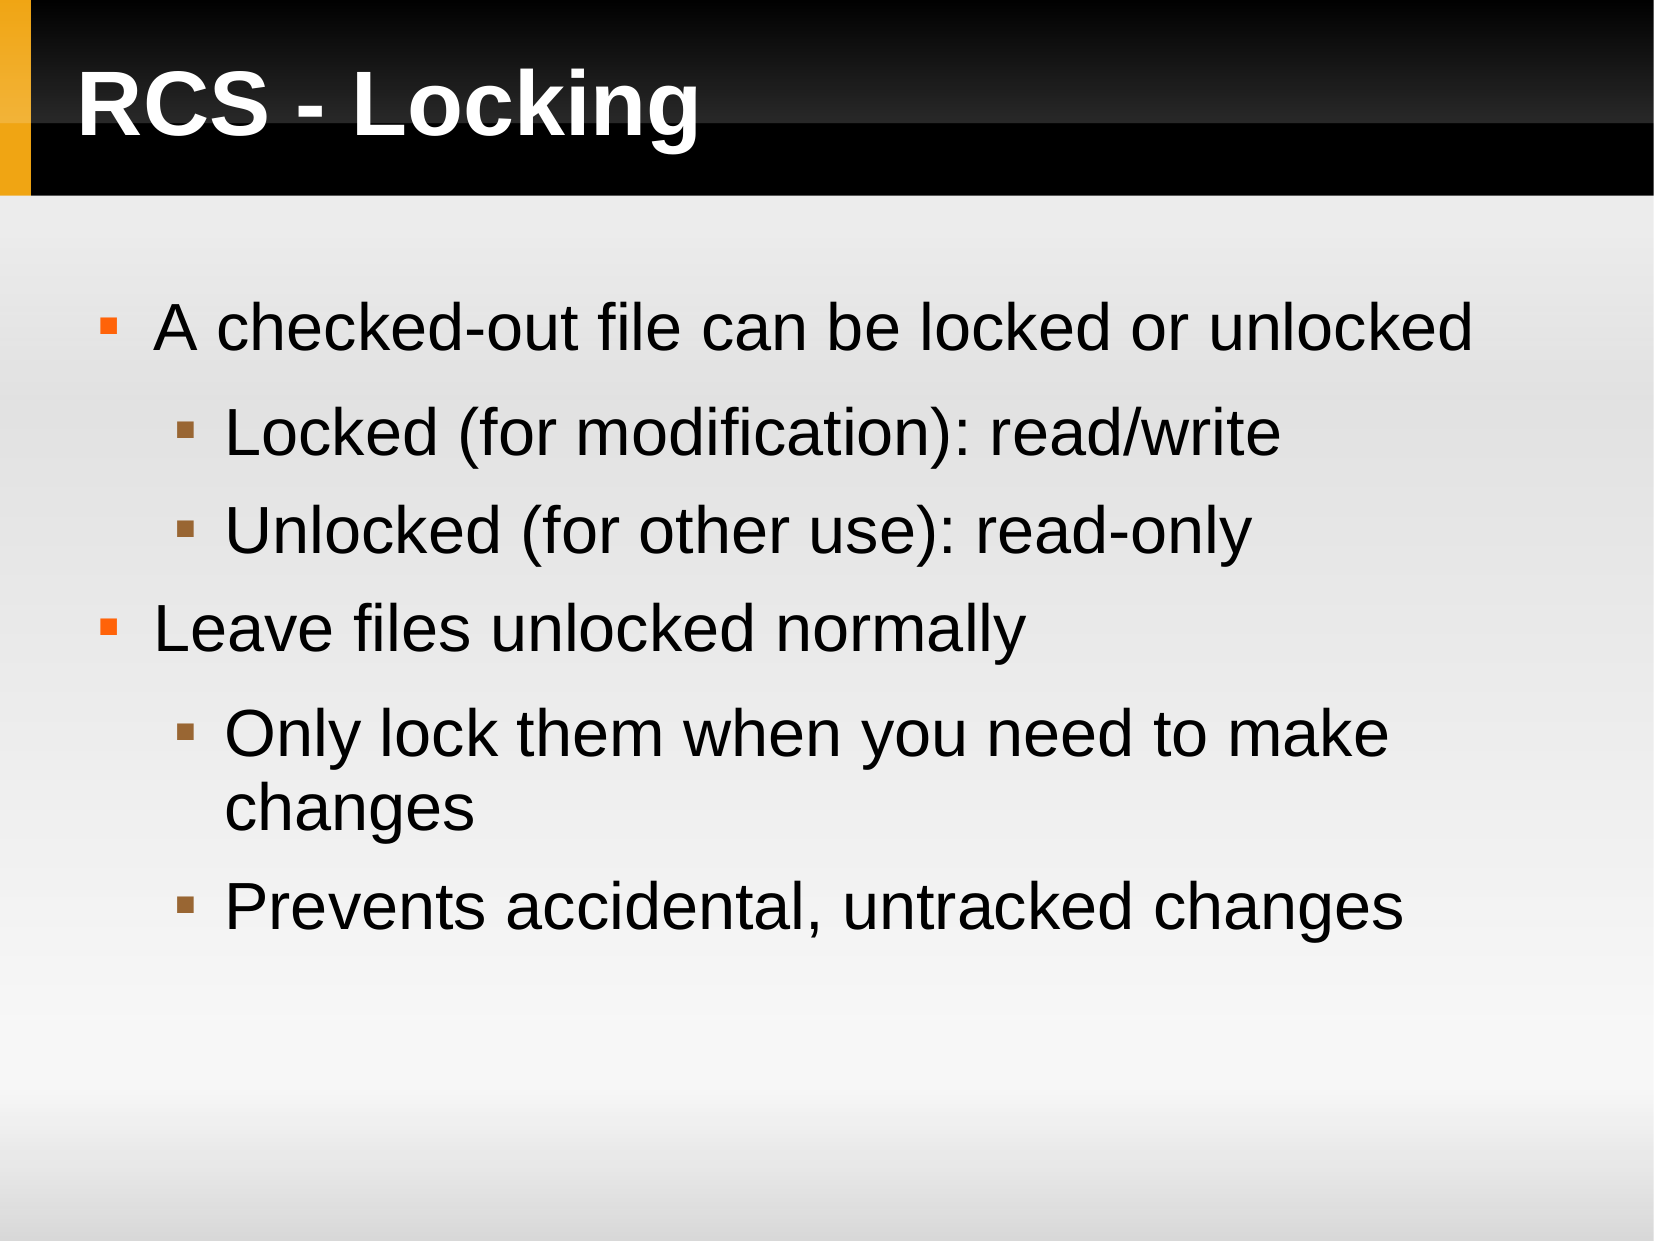

# RCS - Locking
A checked-out file can be locked or unlocked
Locked (for modification): read/write
Unlocked (for other use): read-only
Leave files unlocked normally
Only lock them when you need to make changes
Prevents accidental, untracked changes